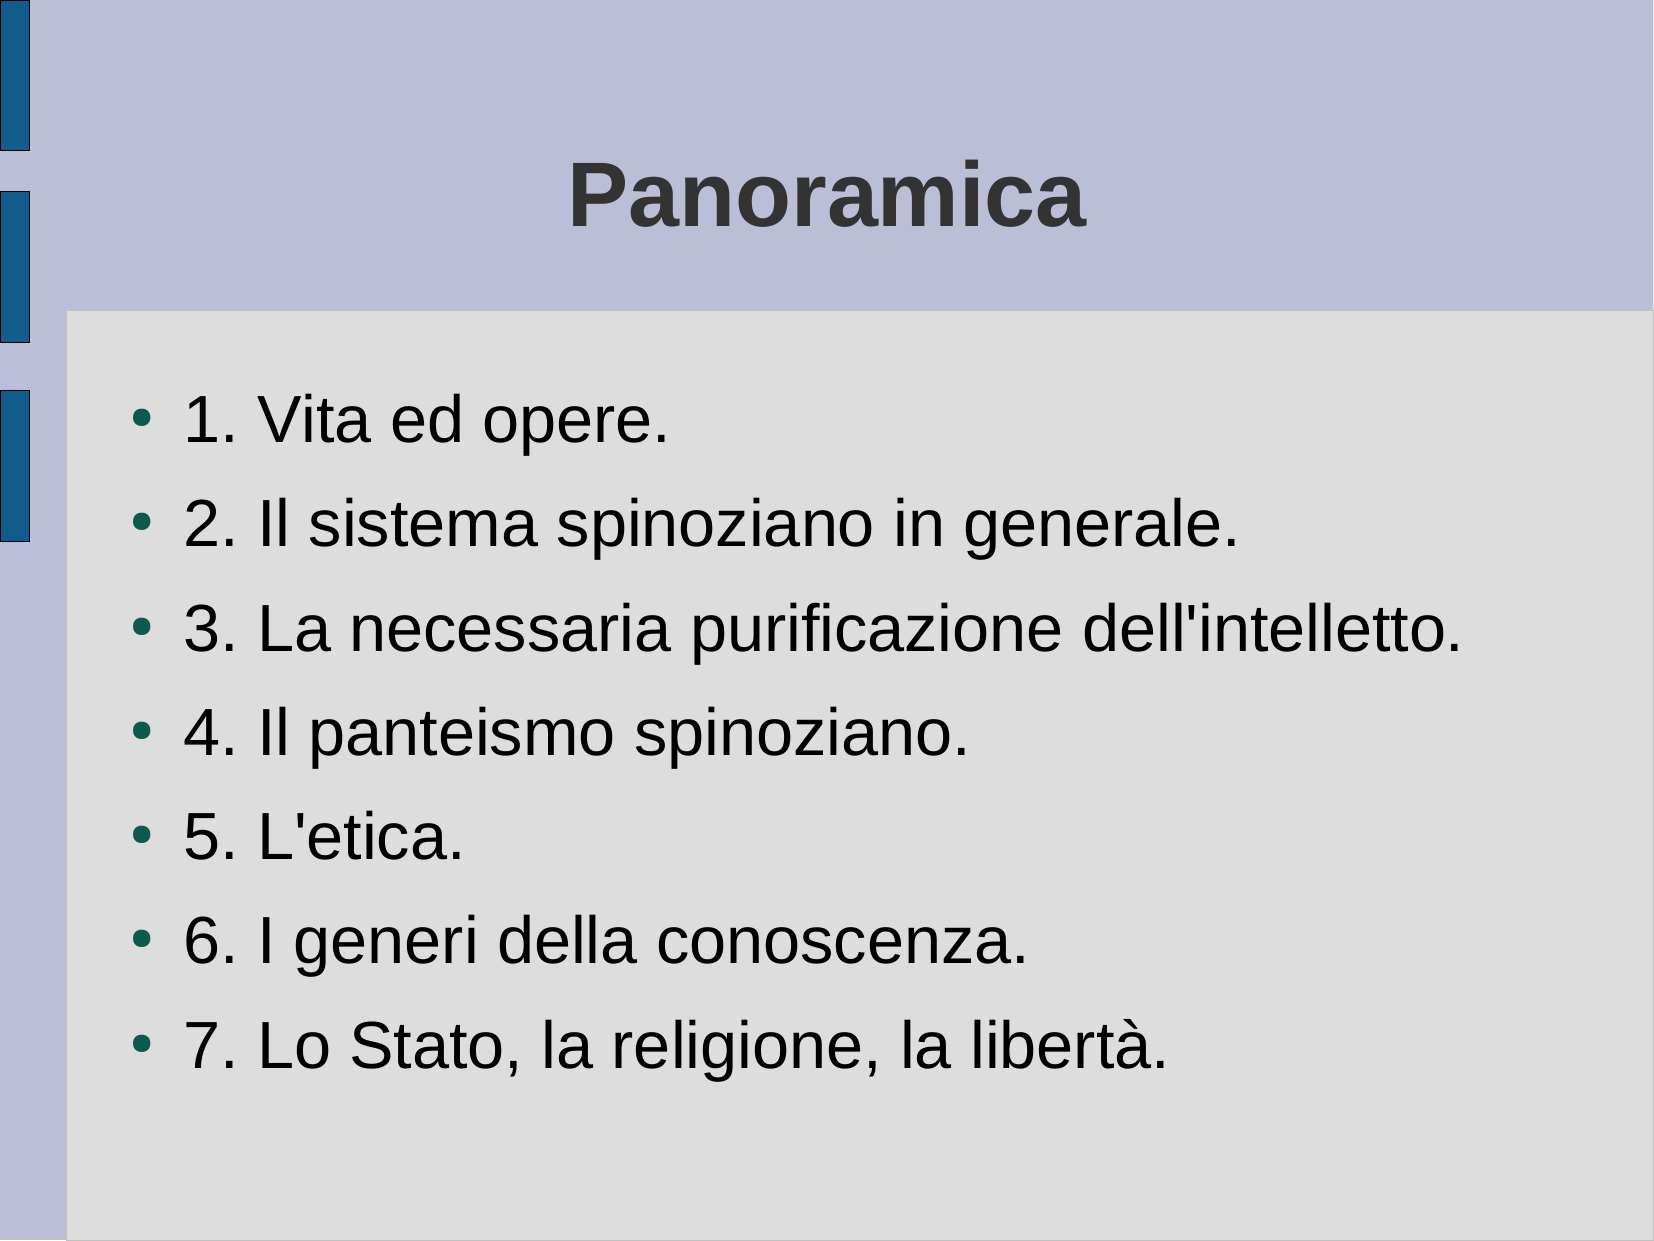

# Panoramica
1. Vita ed opere.
2. Il sistema spinoziano in generale.
3. La necessaria purificazione dell'intelletto.
4. Il panteismo spinoziano.
5. L'etica.
6. I generi della conoscenza.
7. Lo Stato, la religione, la libertà.